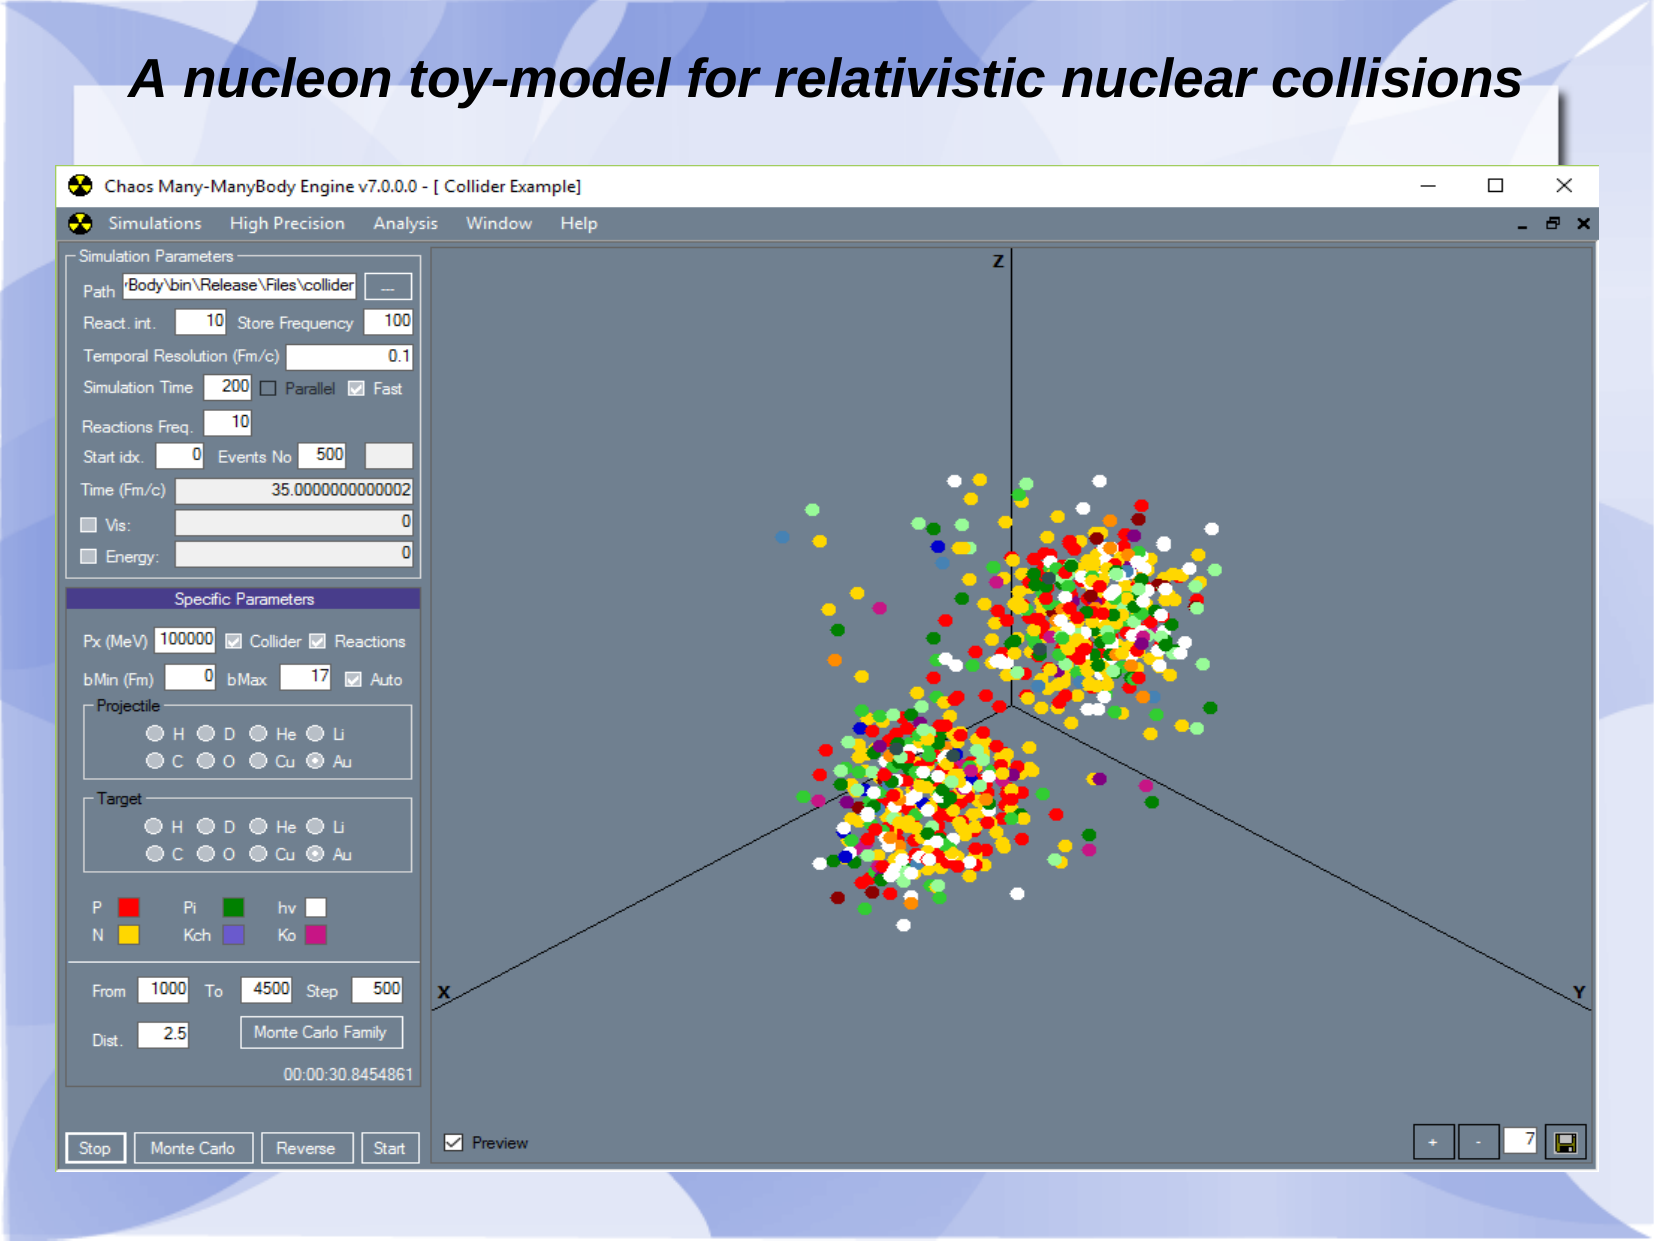

# A nucleon toy-model for relativistic nuclear collisions